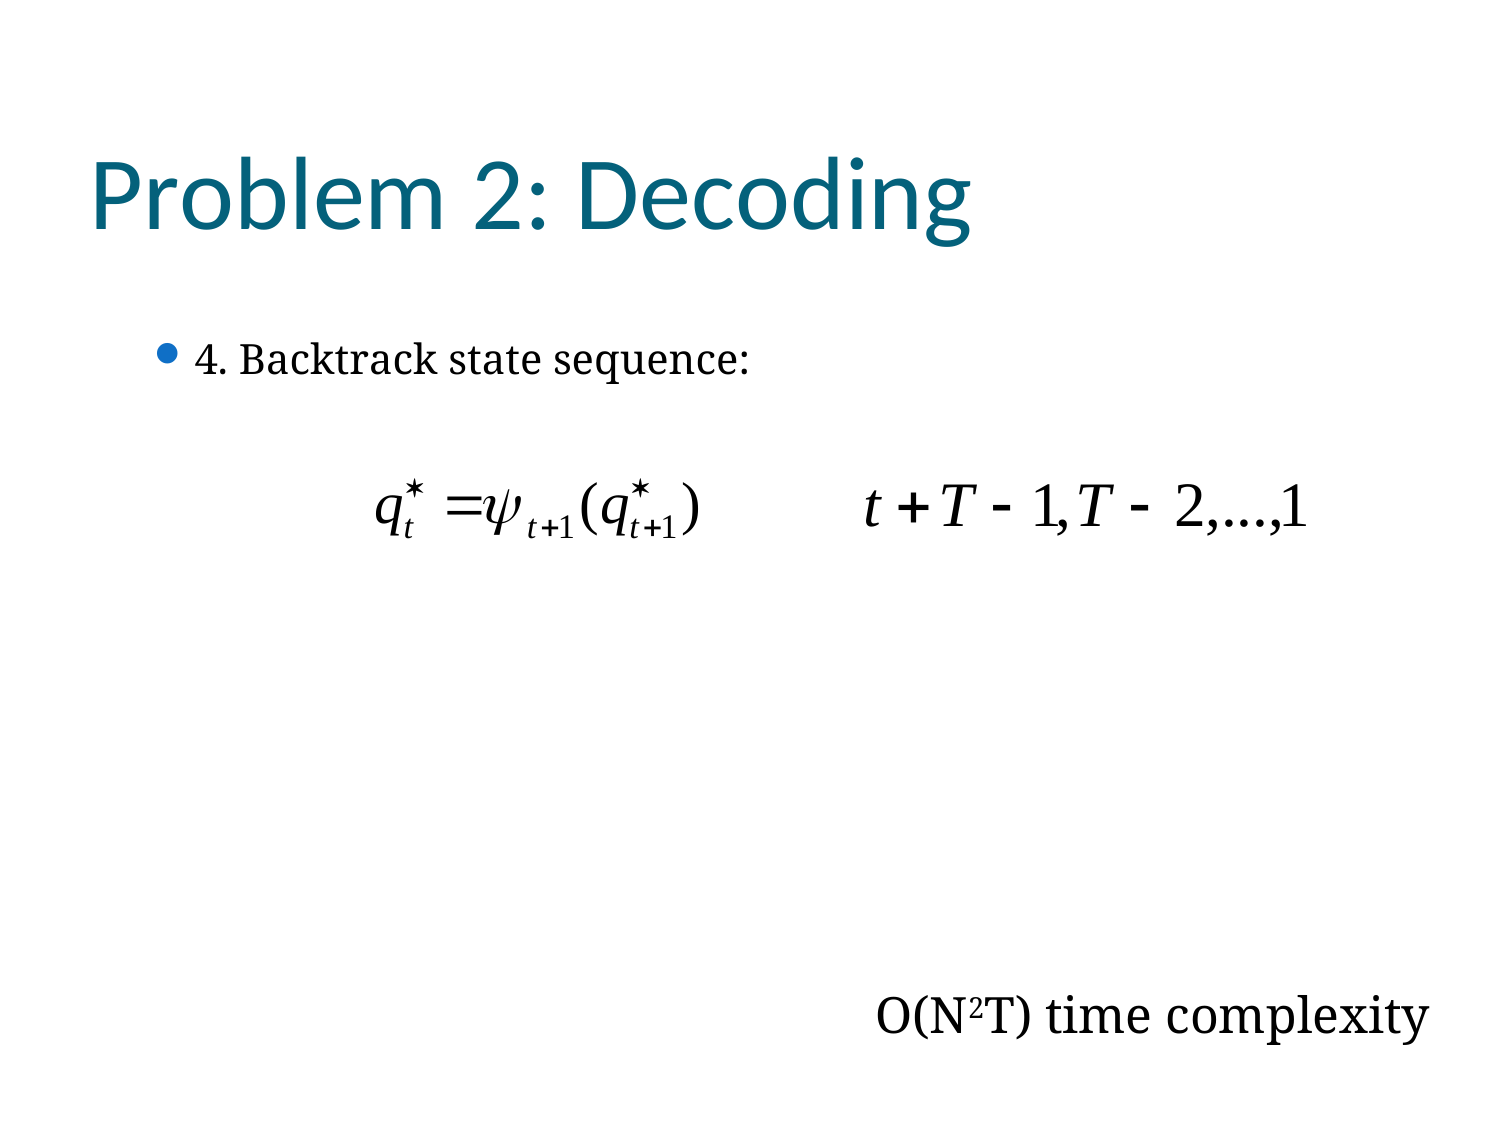

# Problem 2: Decoding
4. Backtrack state sequence:
O(N2T) time complexity